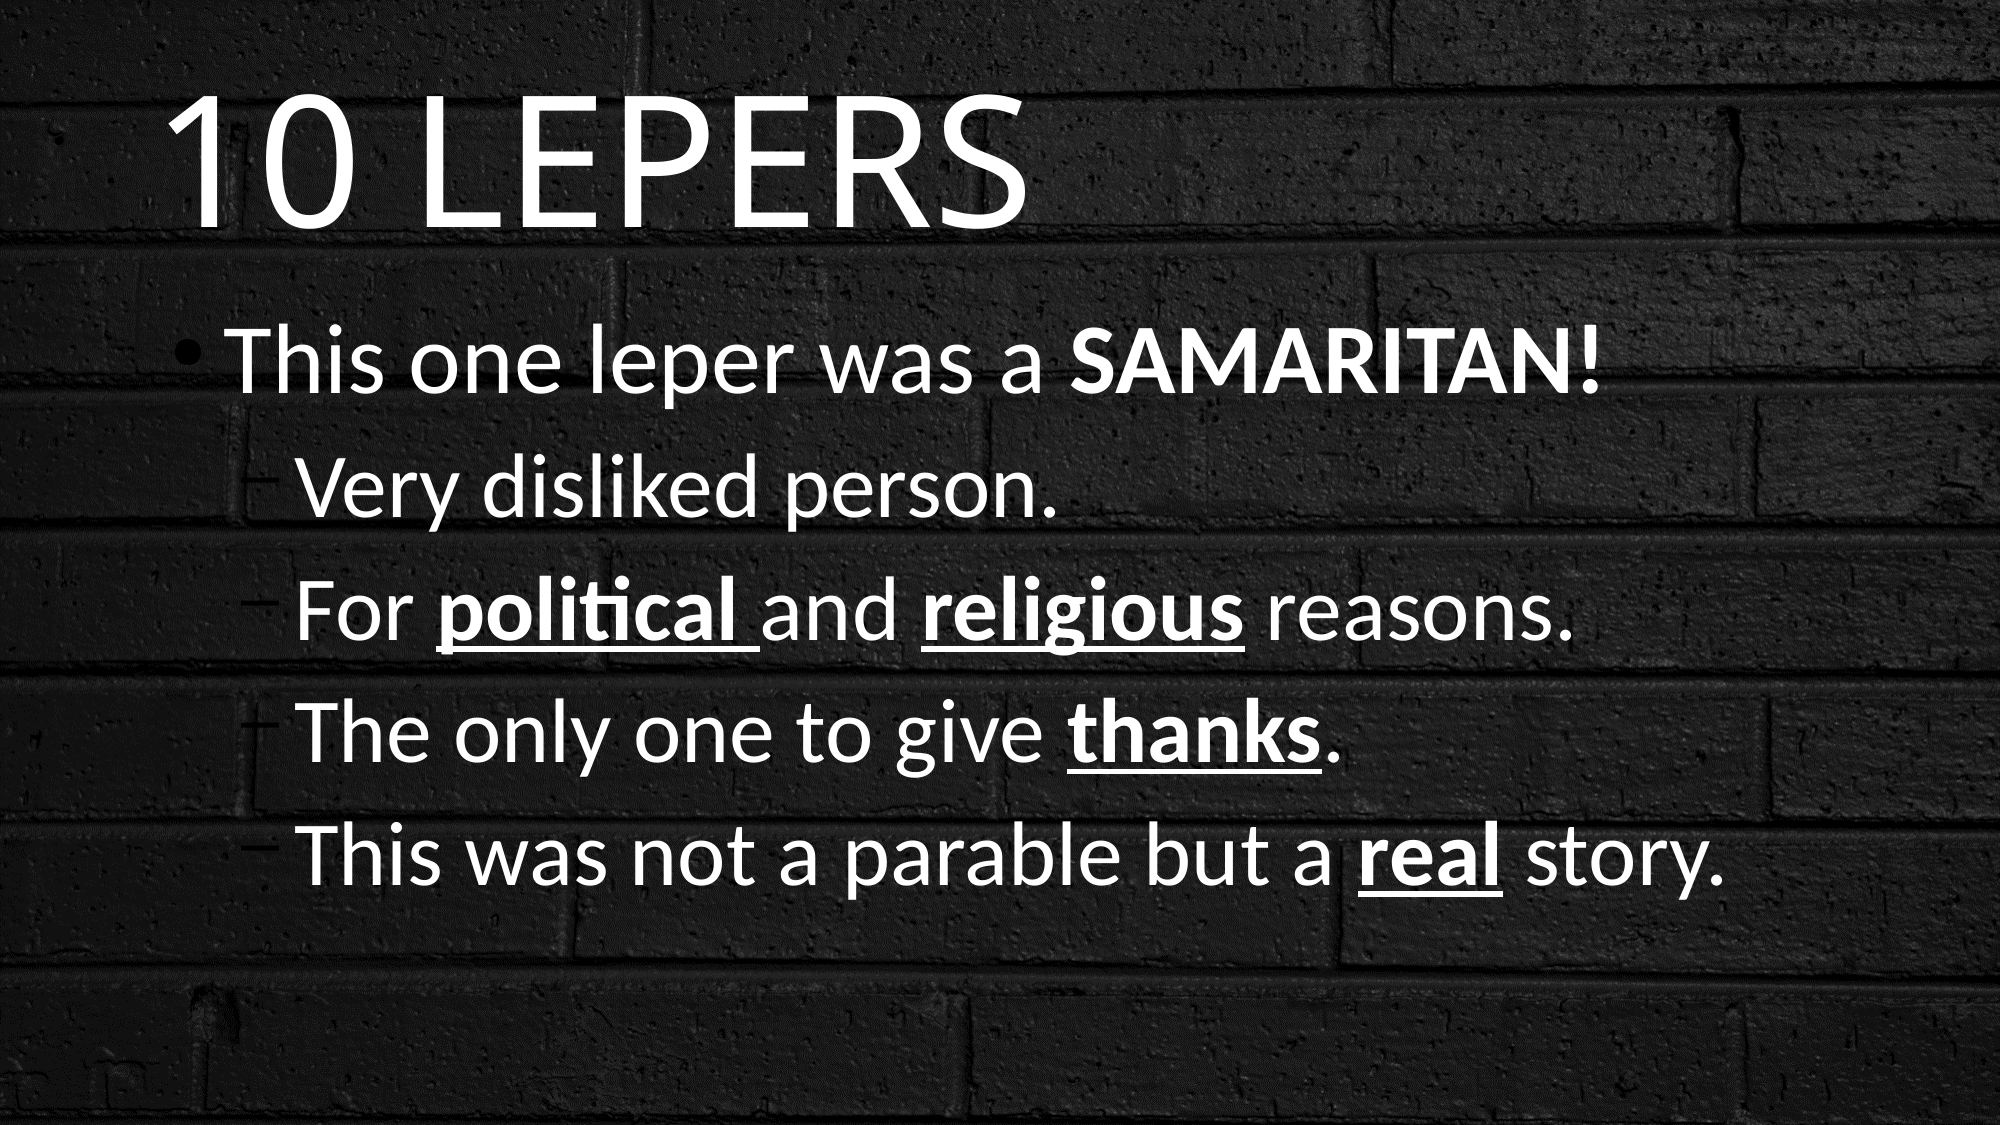

# 10 LEPERS
This one leper was a SAMARITAN!
Very disliked person.
For political and religious reasons.
The only one to give thanks.
This was not a parable but a real story.